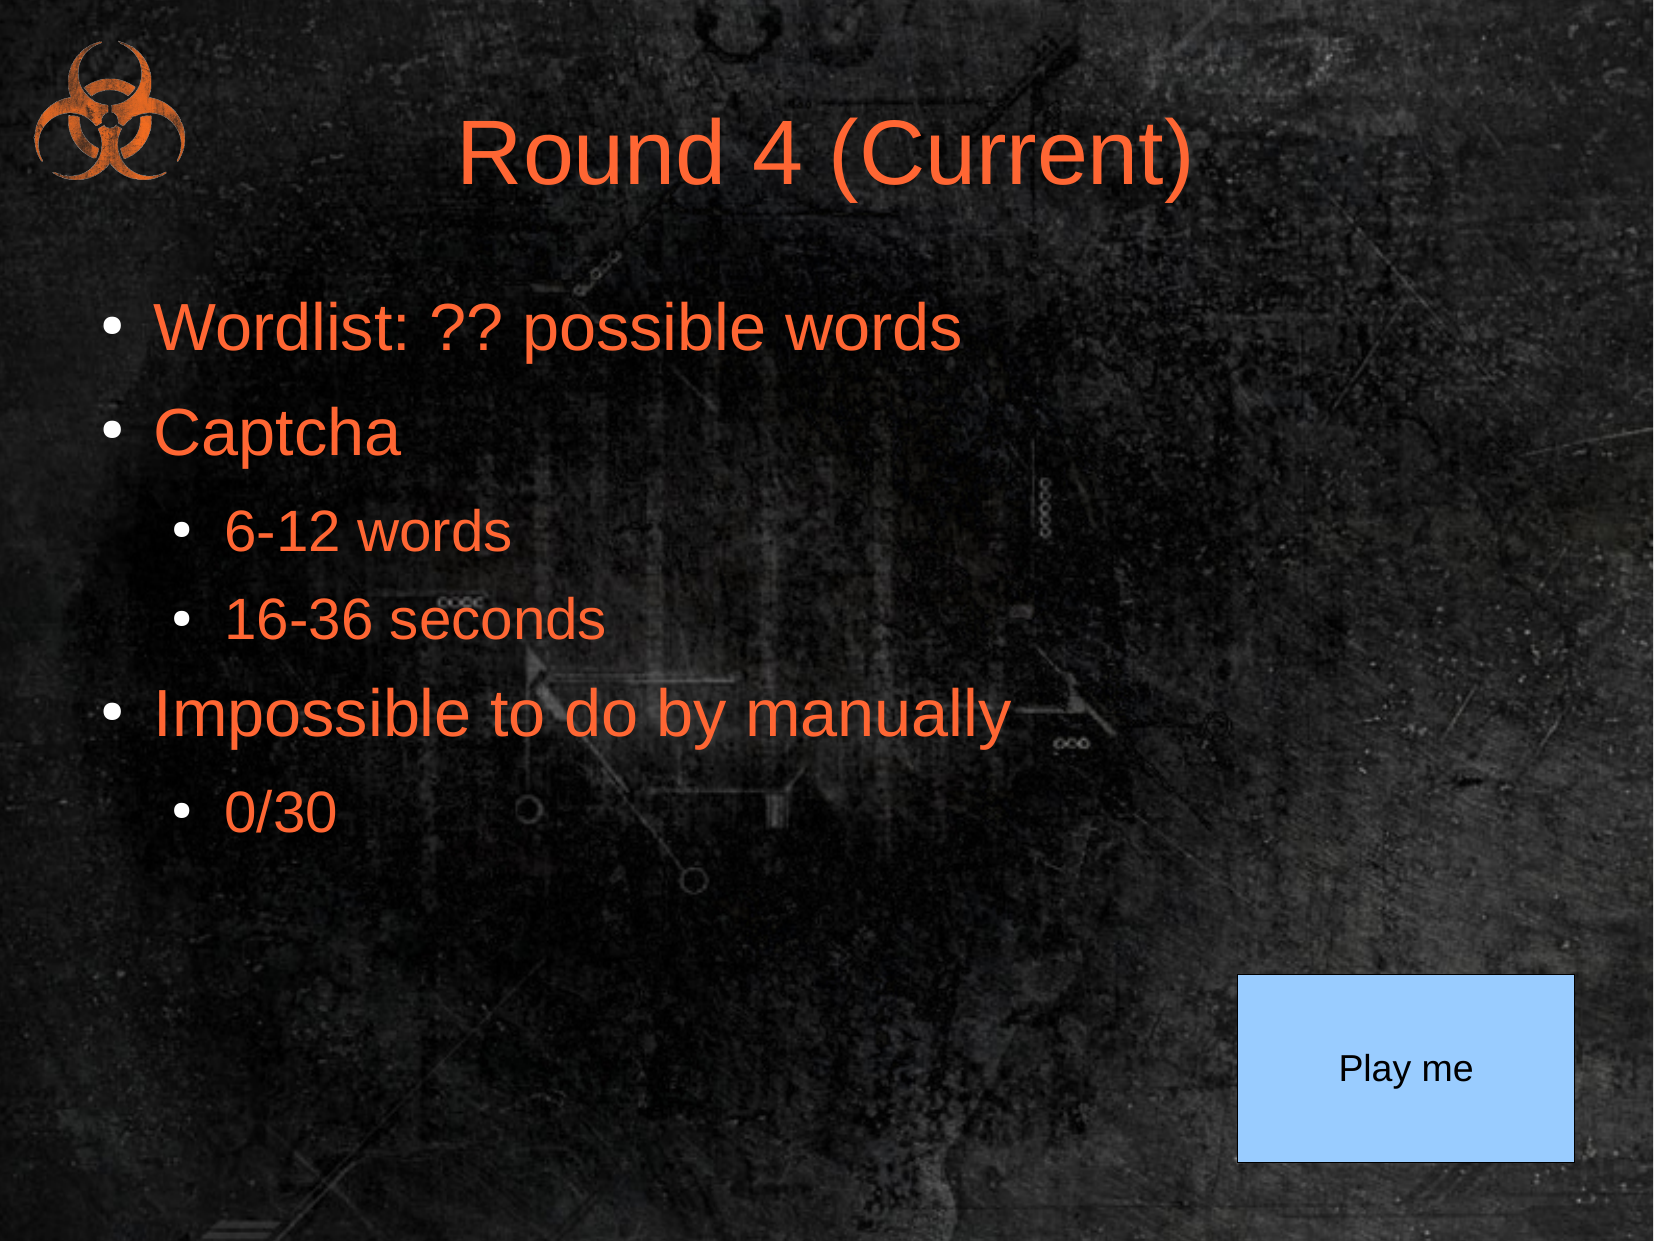

# Round 4 (Current)
Wordlist: ?? possible words
Captcha
6-12 words
16-36 seconds
Impossible to do by manually
0/30
Play me